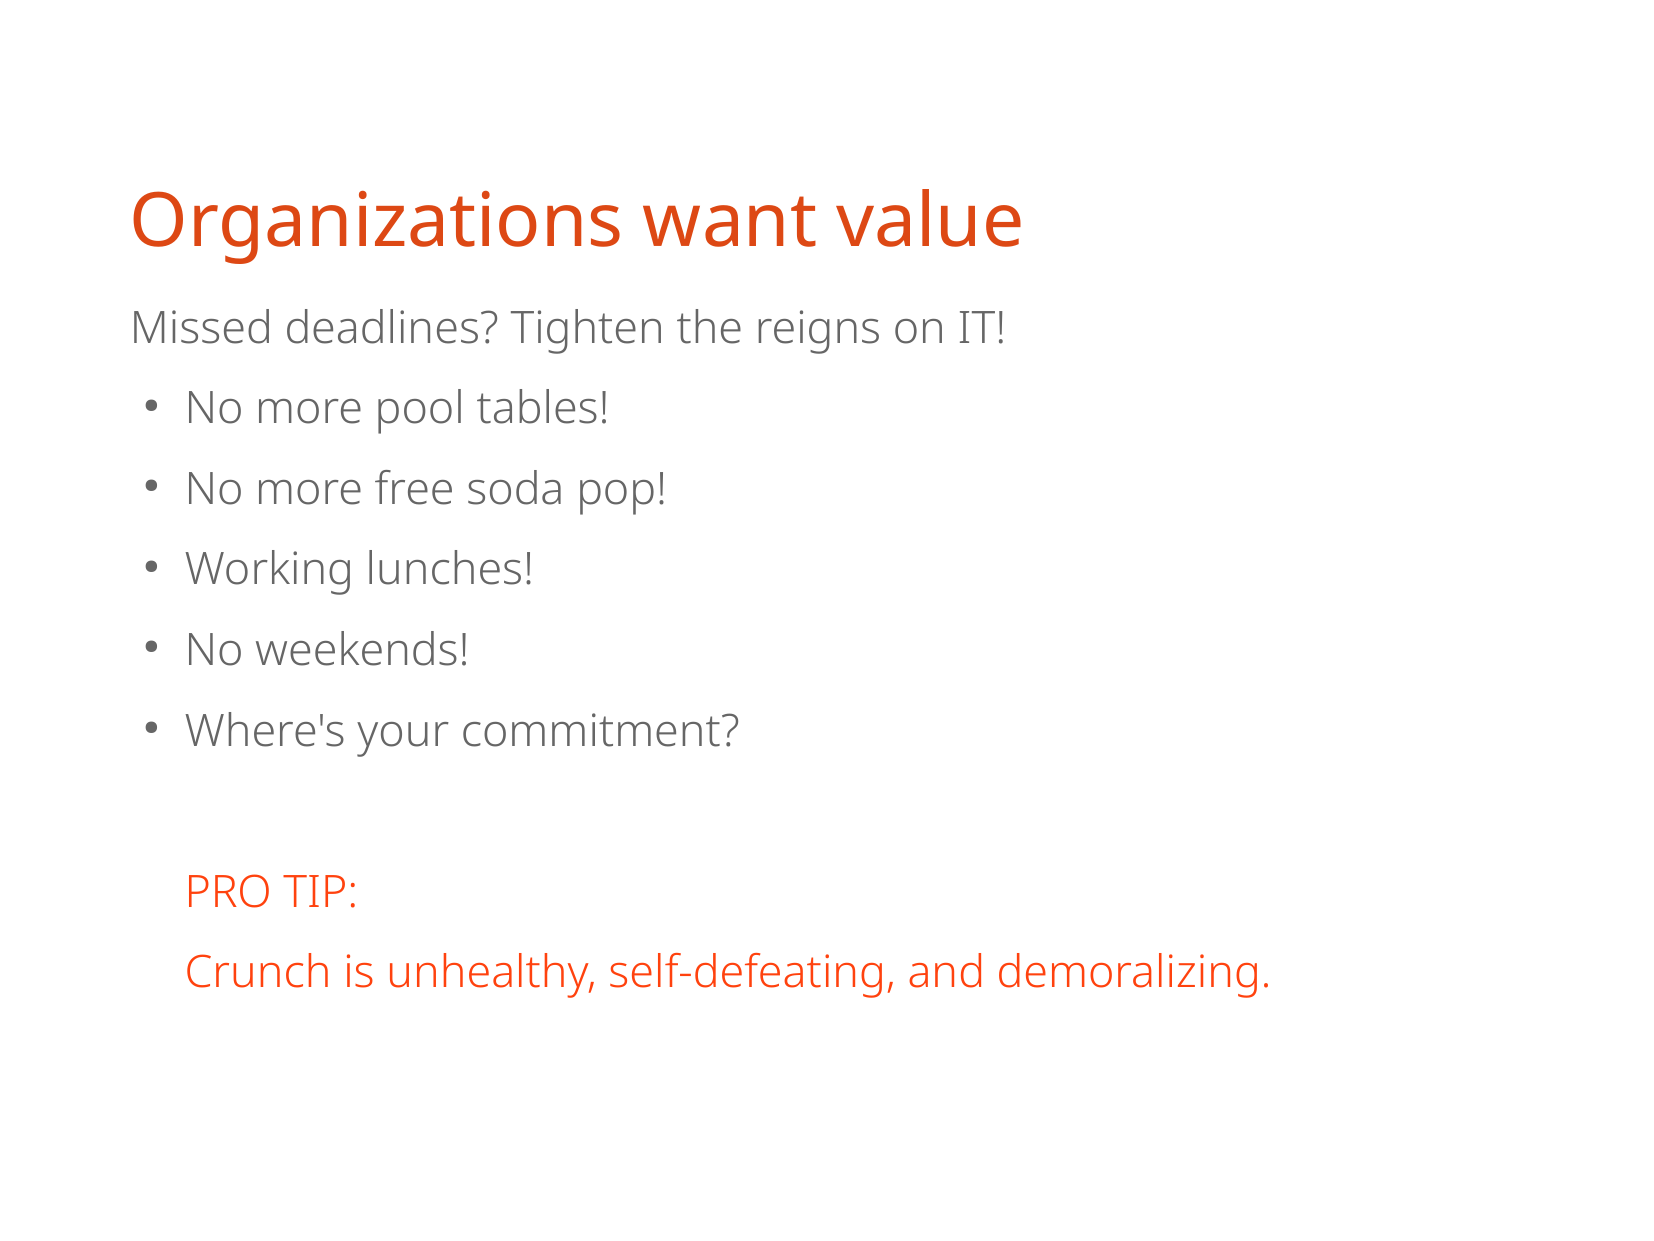

# Organizations want value
Missed deadlines? Tighten the reigns on IT!
No more pool tables!
No more free soda pop!
Working lunches!
No weekends!
Where's your commitment?
PRO TIP:
Crunch is unhealthy, self-defeating, and demoralizing.